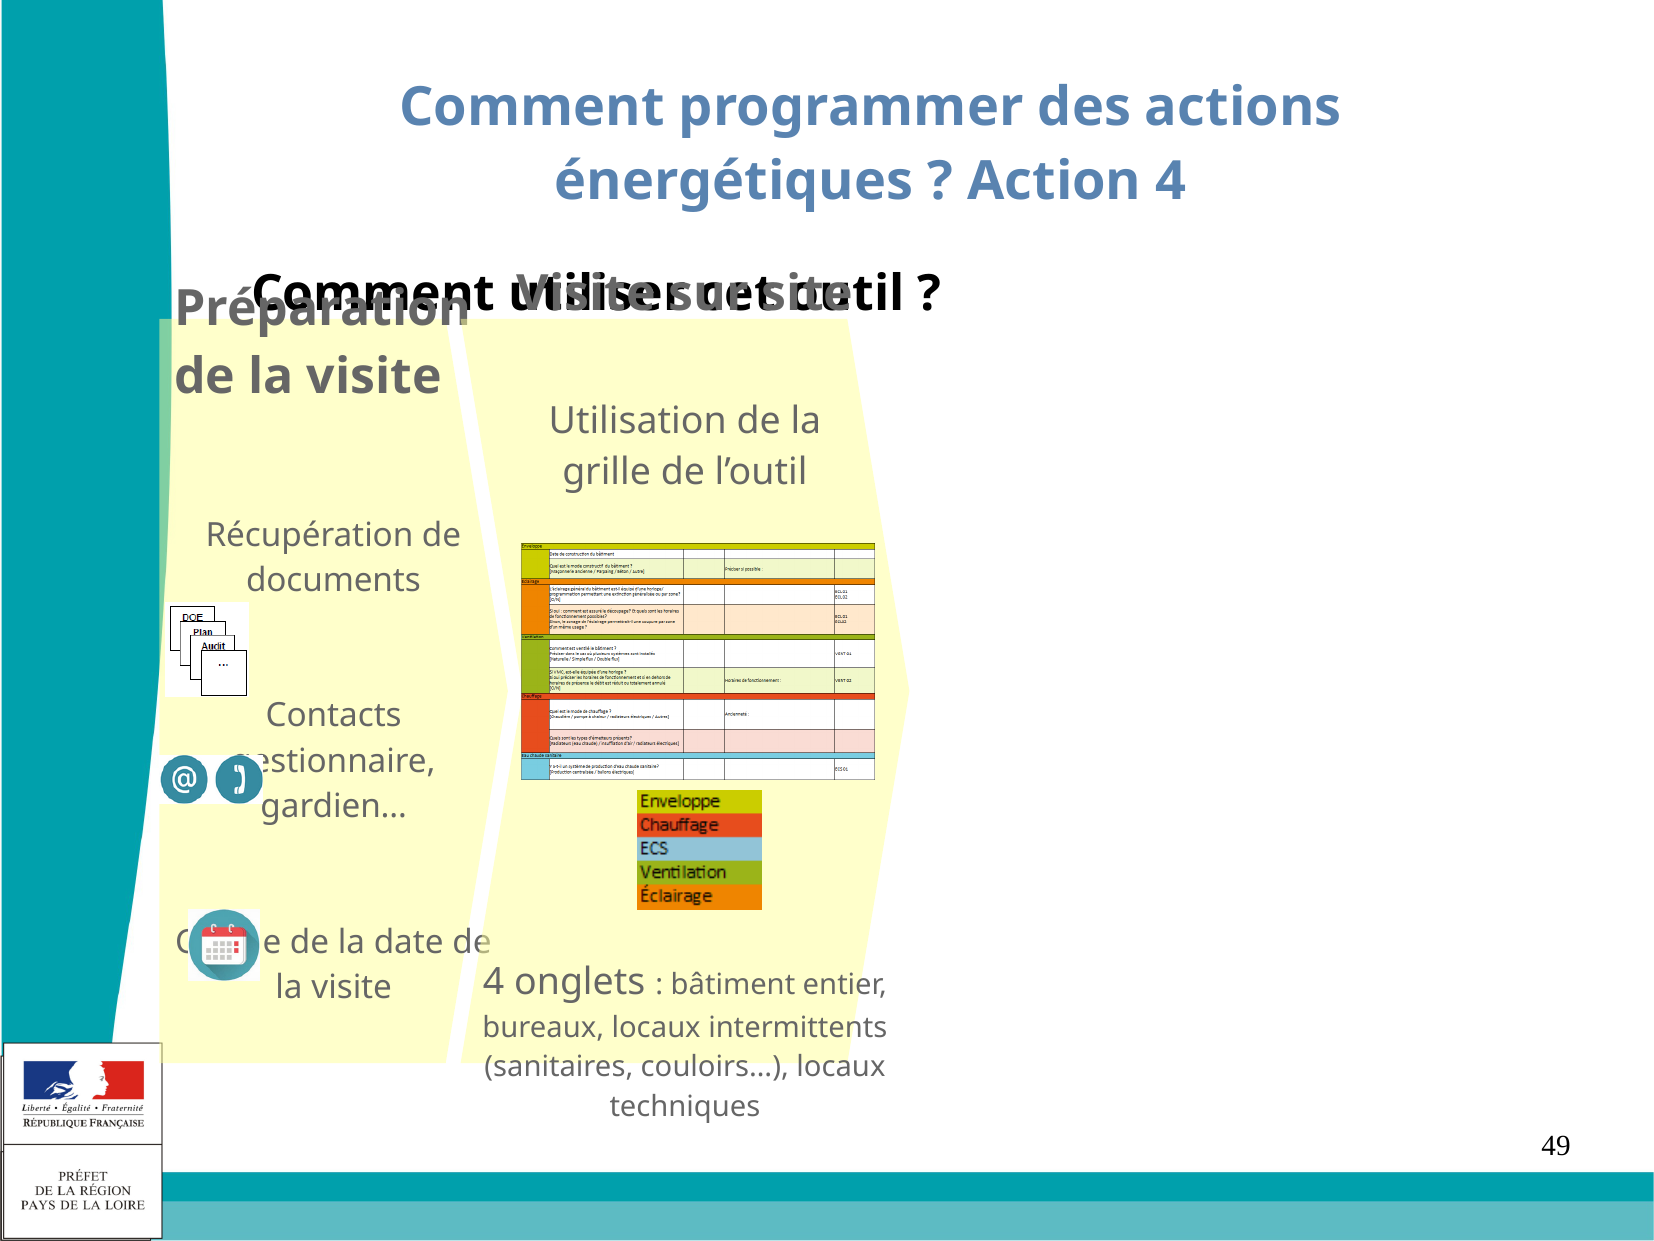

Comment programmer des actions énergétiques ? Action 4
Comment utiliser cet outil ?
Préparation de la visite
Récupération de documents
Contacts gestionnaire, gardien…
Calage de la date de la visite
Visite sur site
Utilisation de la
grille de l’outil
4 onglets : bâtiment entier, bureaux, locaux intermittents (sanitaires, couloirs…), locaux techniques
49